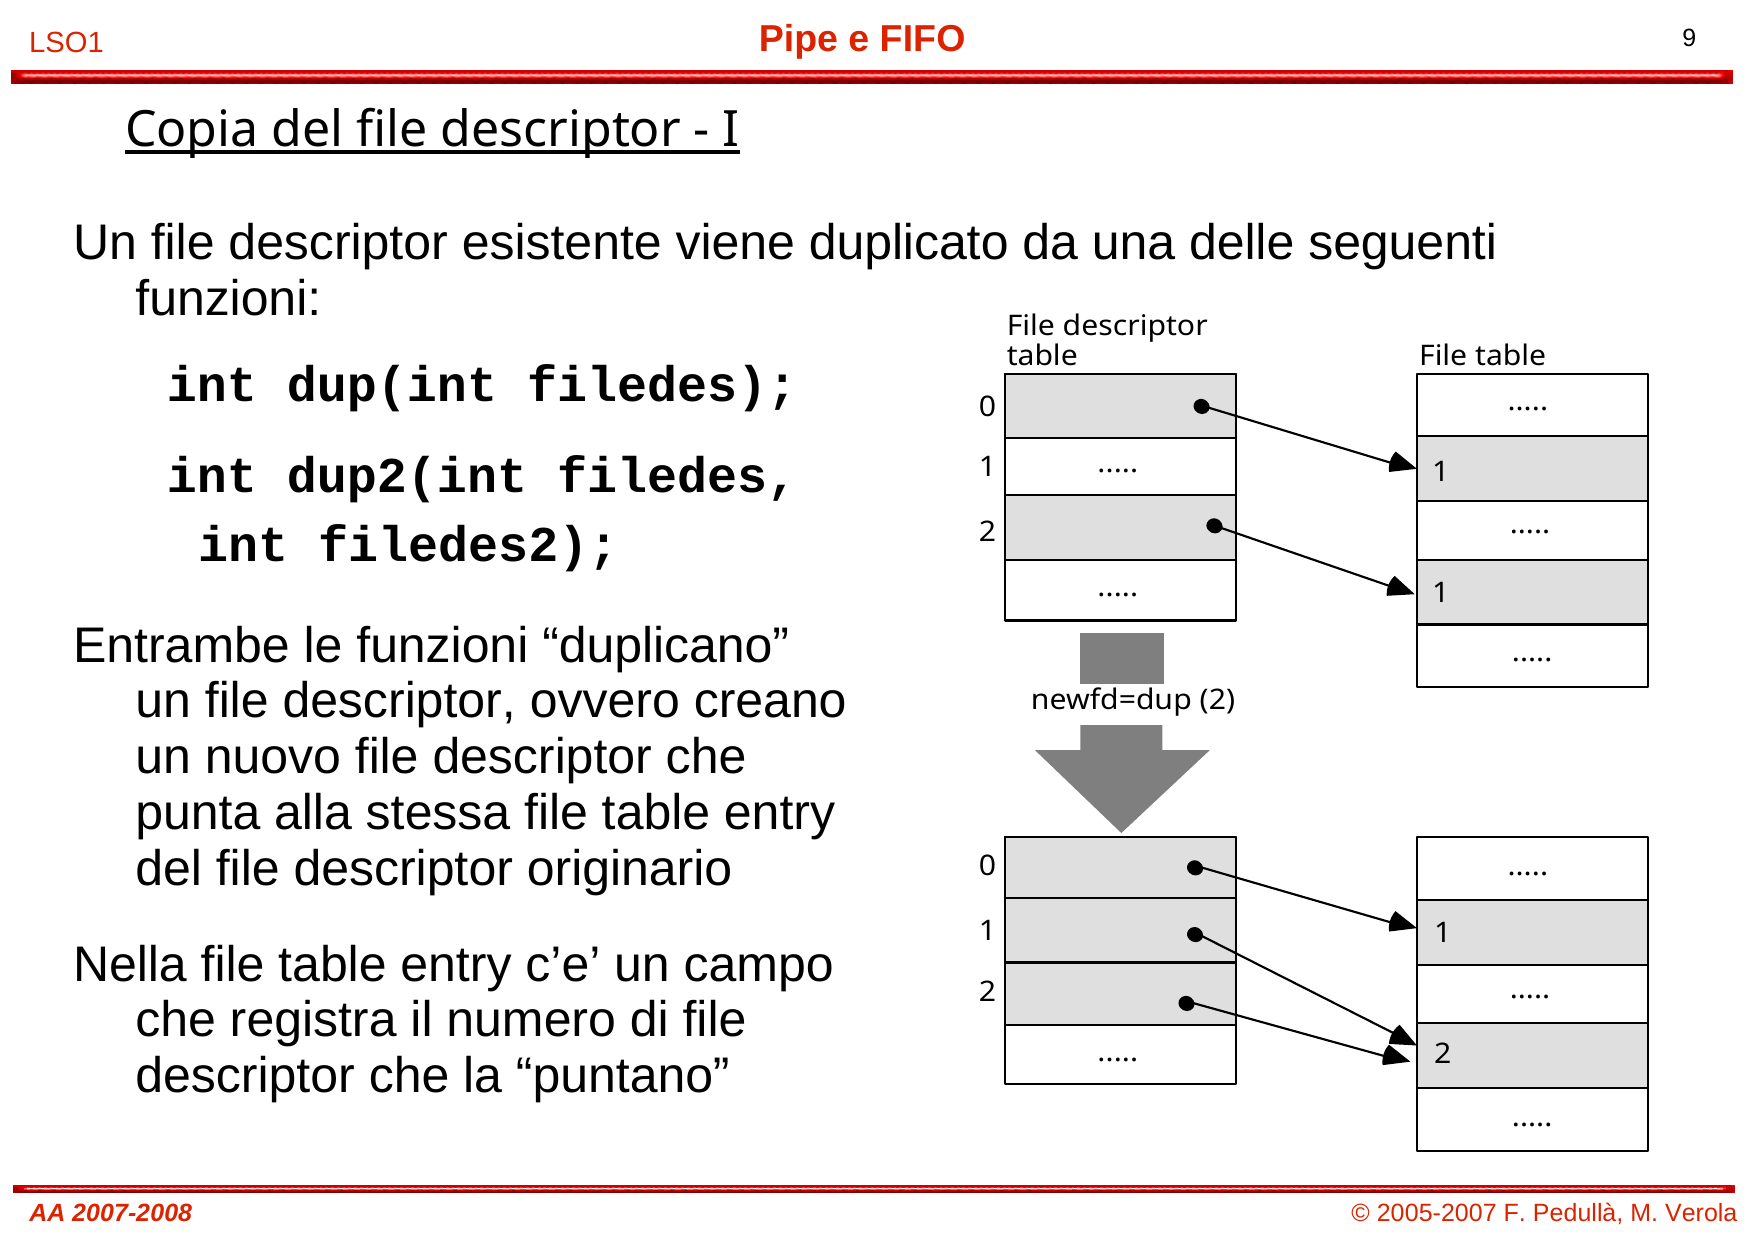

Copia del file descriptor - I
# Un file descriptor esistente viene duplicato da una delle seguenti funzioni:
int dup(int filedes);
int dup2(int filedes,
int filedes2);
Entrambe le funzioni “duplicano”
un file descriptor, ovvero creano
un nuovo file descriptor che
punta alla stessa file table entry
del file descriptor originario
Nella file table entry c’e’ un campo
che registra il numero di file
descriptor che la “puntano”